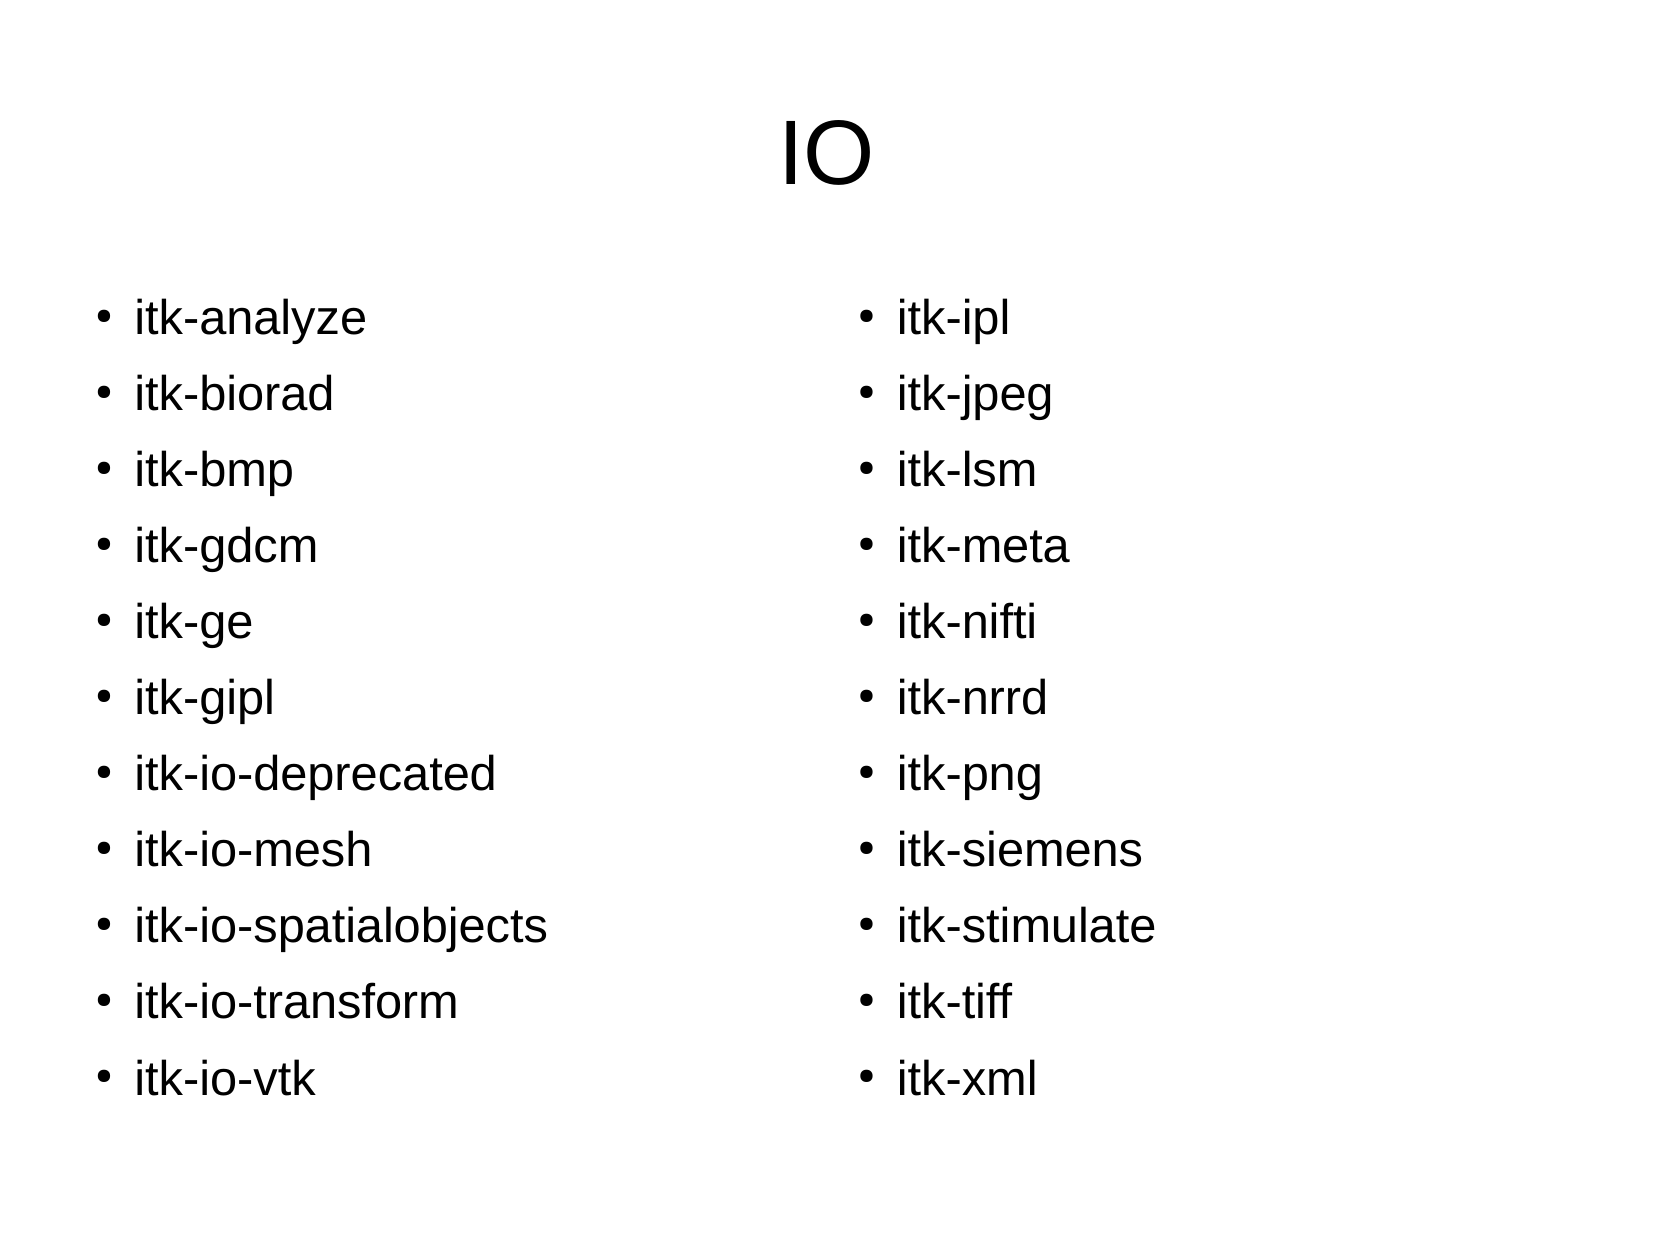

# IO
itk-analyze
itk-biorad
itk-bmp
itk-gdcm
itk-ge
itk-gipl
itk-io-deprecated
itk-io-mesh
itk-io-spatialobjects
itk-io-transform
itk-io-vtk
itk-ipl
itk-jpeg
itk-lsm
itk-meta
itk-nifti
itk-nrrd
itk-png
itk-siemens
itk-stimulate
itk-tiff
itk-xml